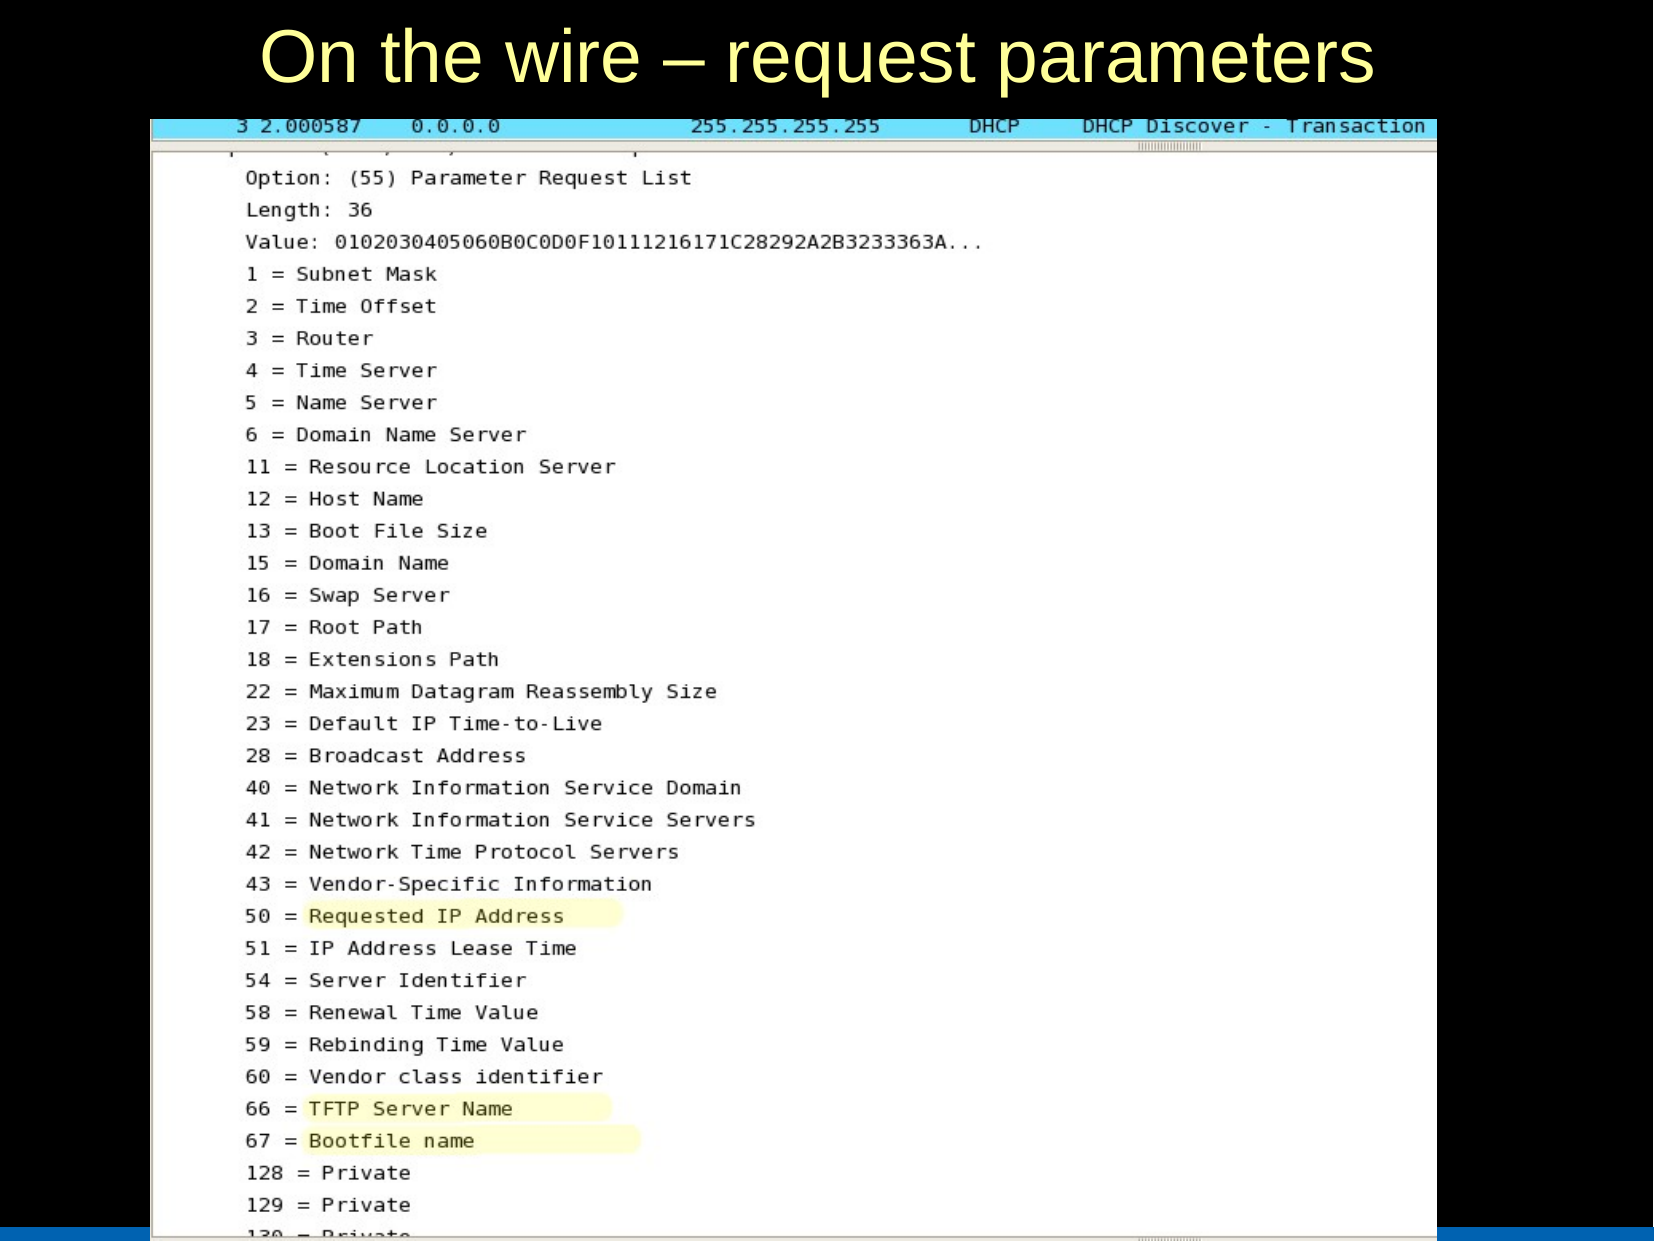

# On the wire – request parameters